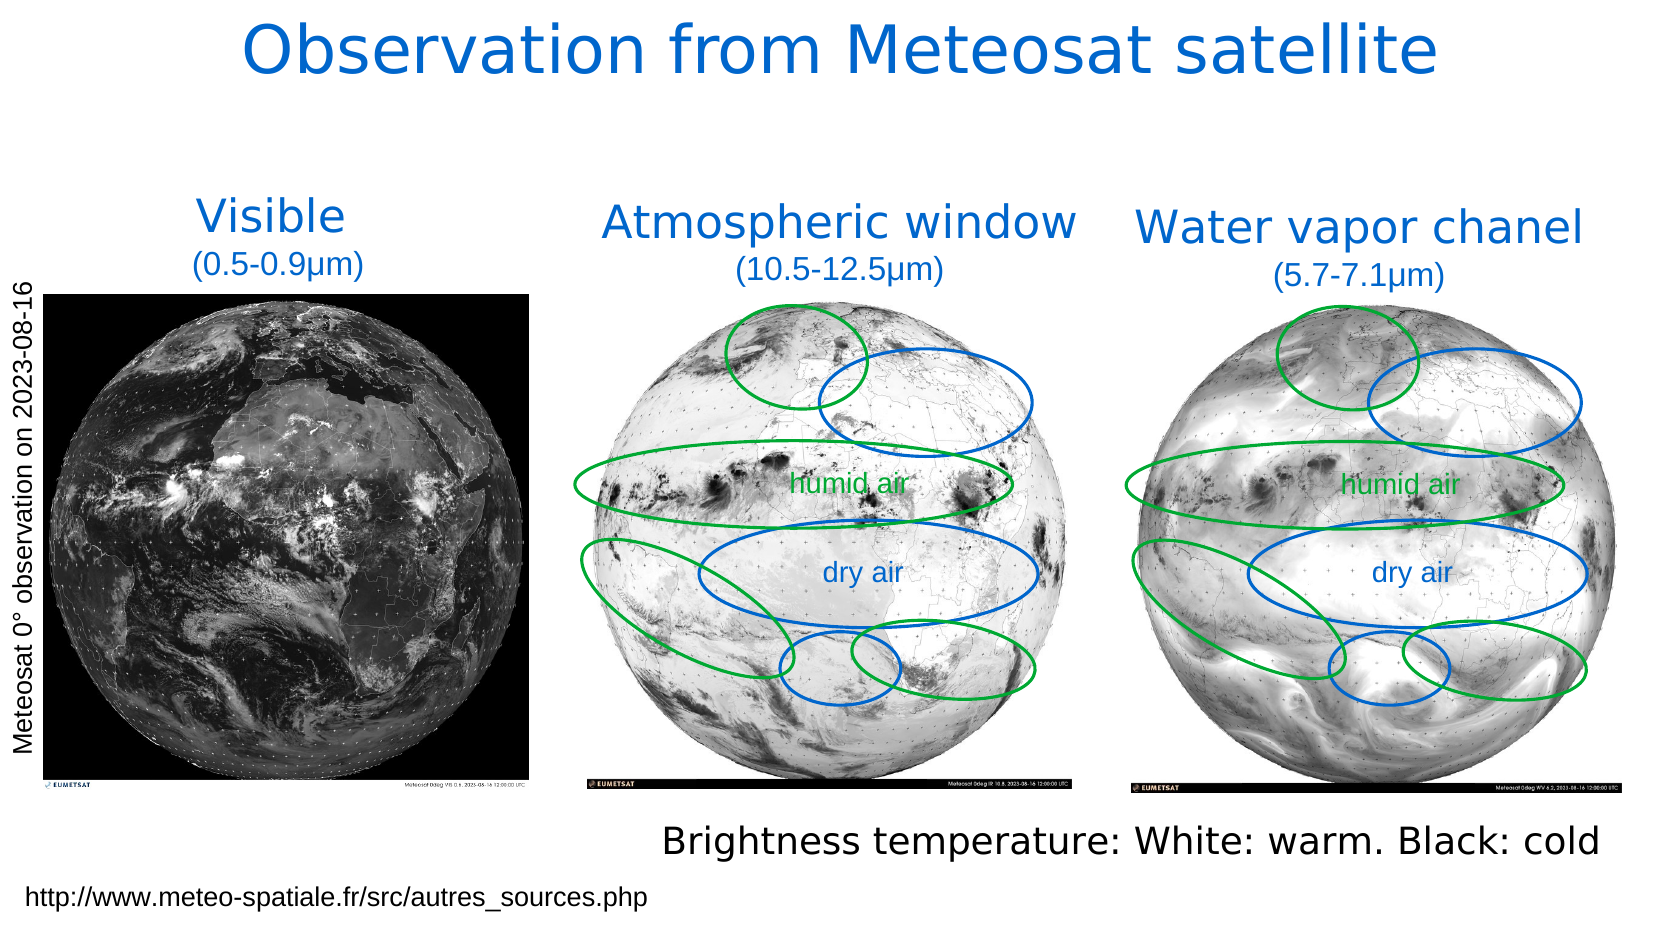

Observation from Meteosat satellite
Visible
(0.5-0.9μm)
Atmospheric window
(10.5-12.5μm)
Brightness temperature: White: warm. Black: cold
Water vapor chanel
(5.7-7.1μm)
humid air
humid air
dry air
dry air
Meteosat 0° observation on 2023-08-16
http://www.meteo-spatiale.fr/src/autres_sources.php